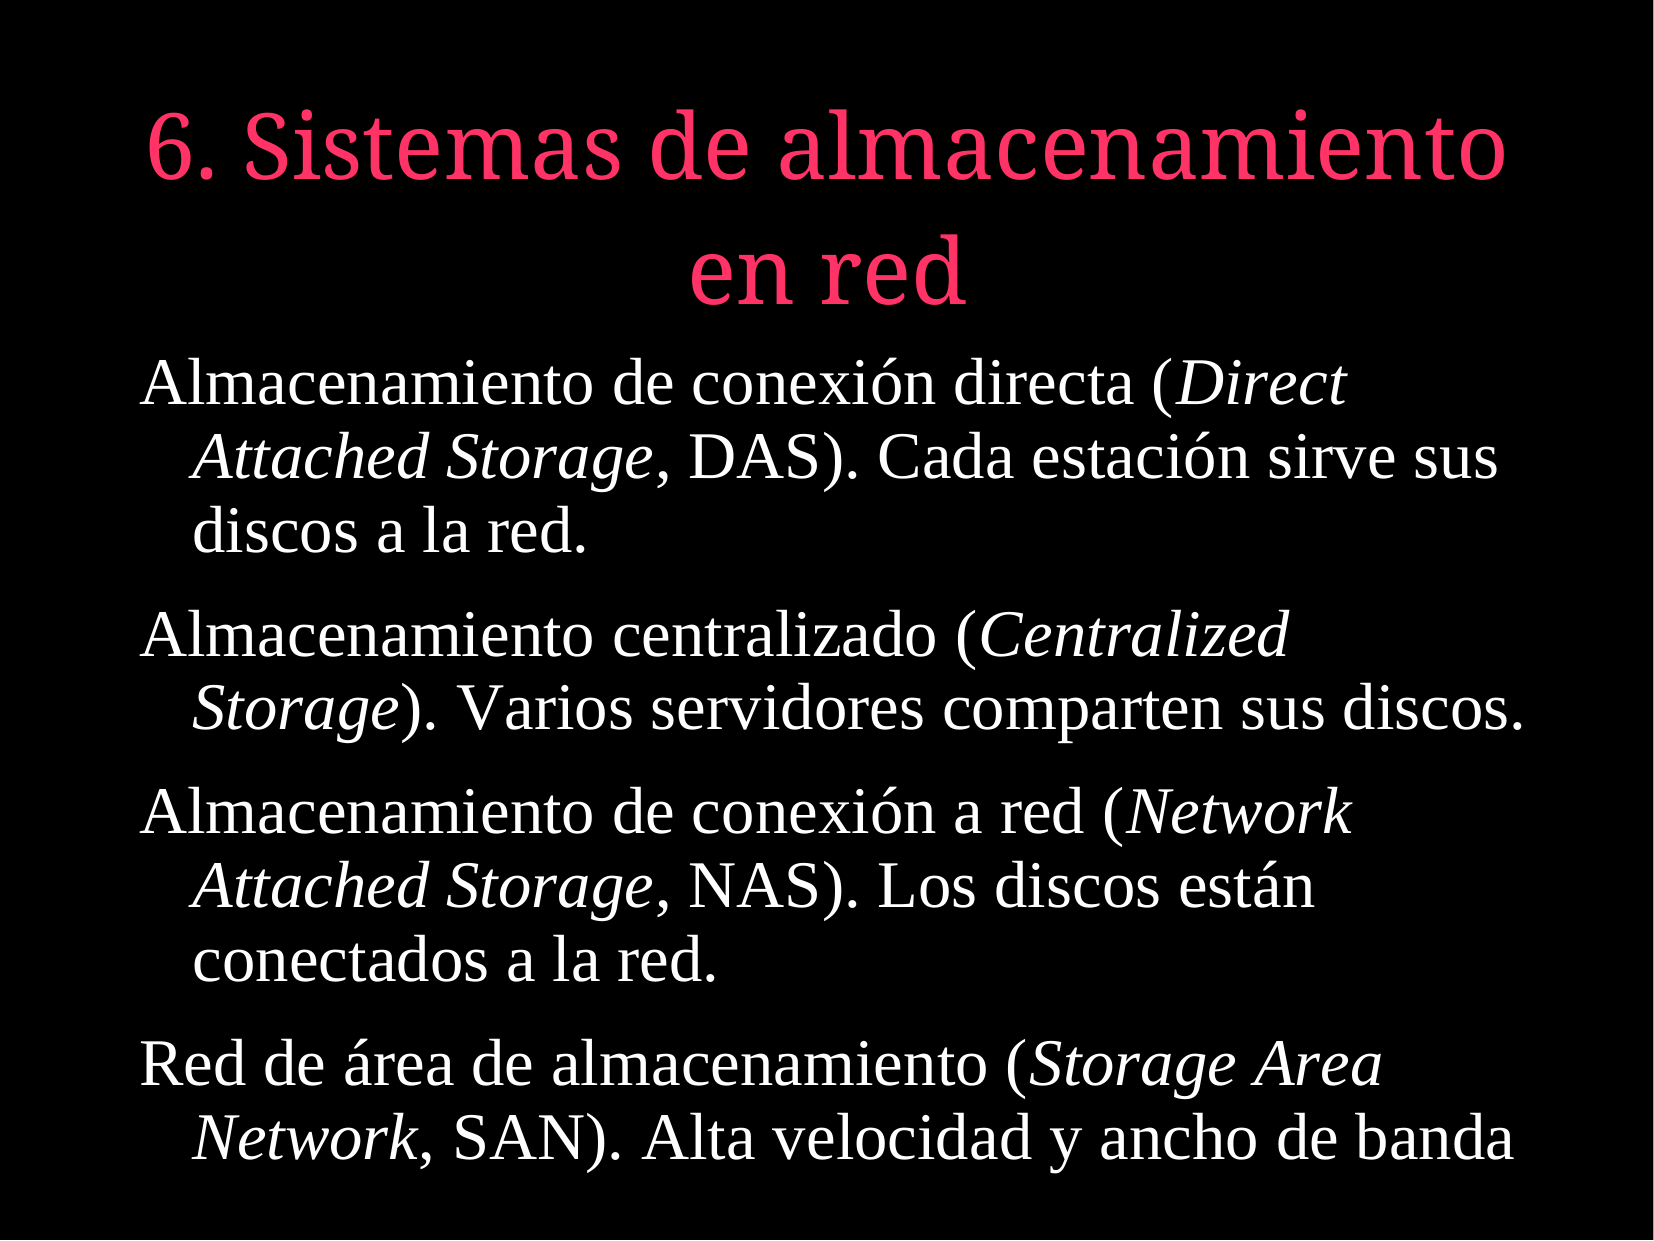

# 6. Sistemas de almacenamiento en red
Almacenamiento de conexión directa (Direct Attached Storage, DAS). Cada estación sirve sus discos a la red.
Almacenamiento centralizado (Centralized Storage). Varios servidores comparten sus discos.
Almacenamiento de conexión a red (Network Attached Storage, NAS). Los discos están conectados a la red.
Red de área de almacenamiento (Storage Area Network, SAN). Alta velocidad y ancho de banda